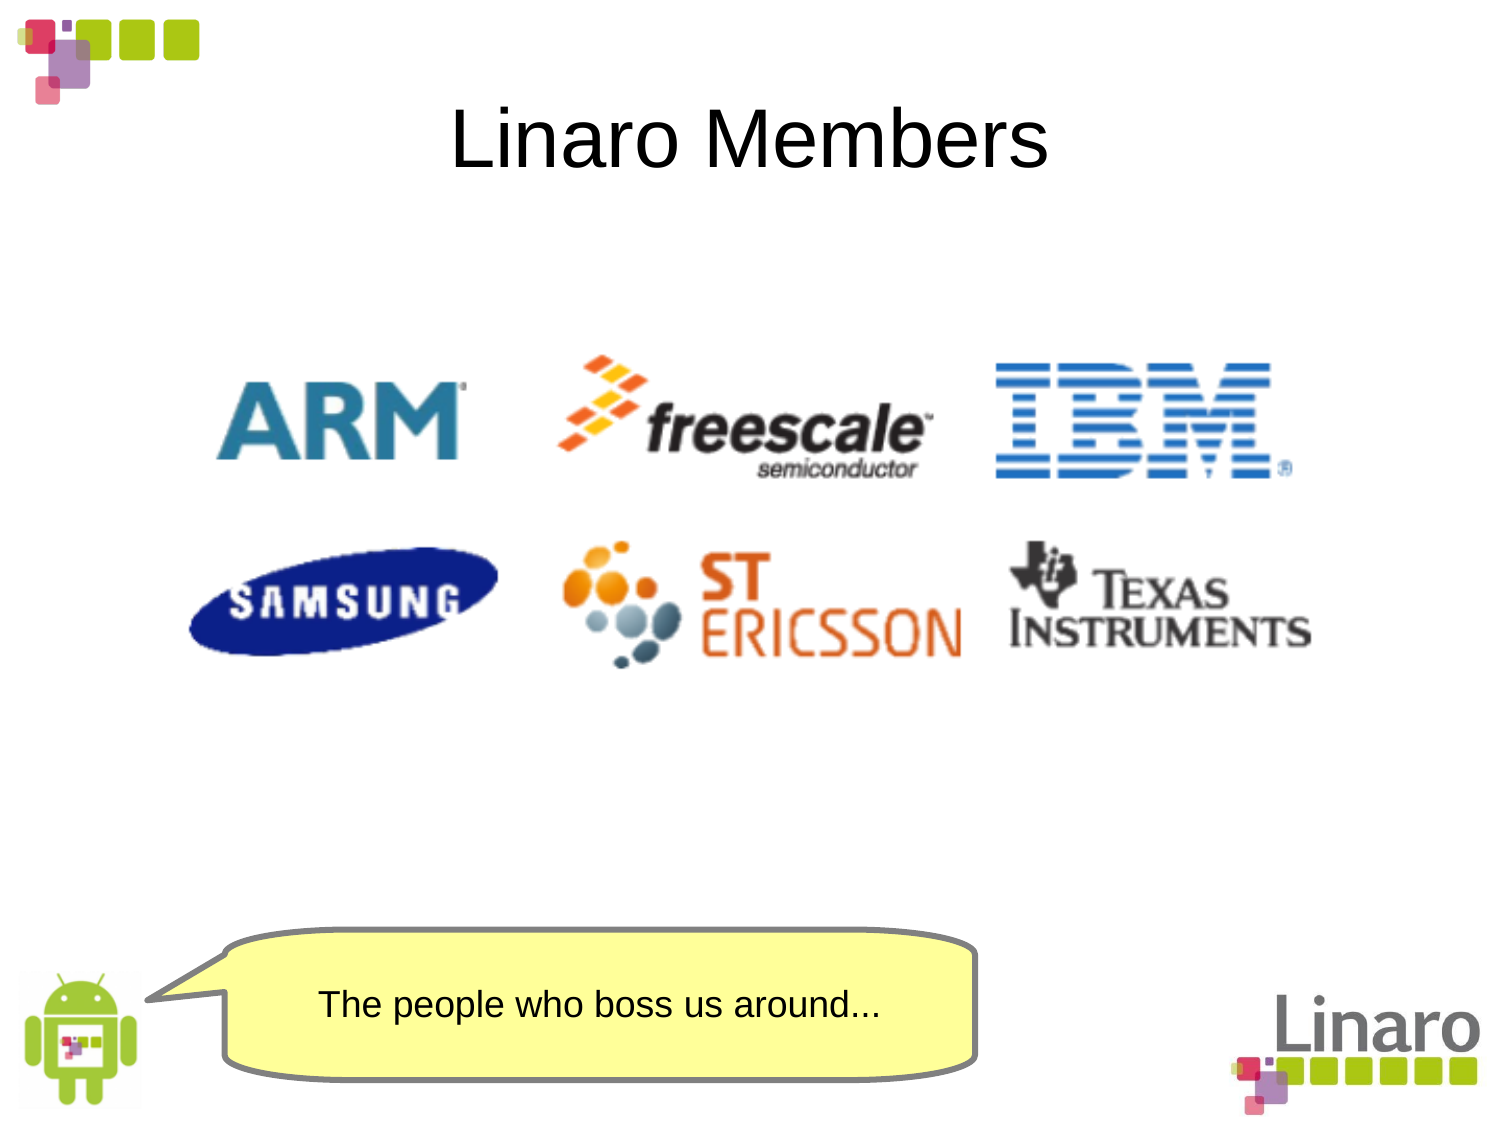

# Linaro Members
The people who boss us around...